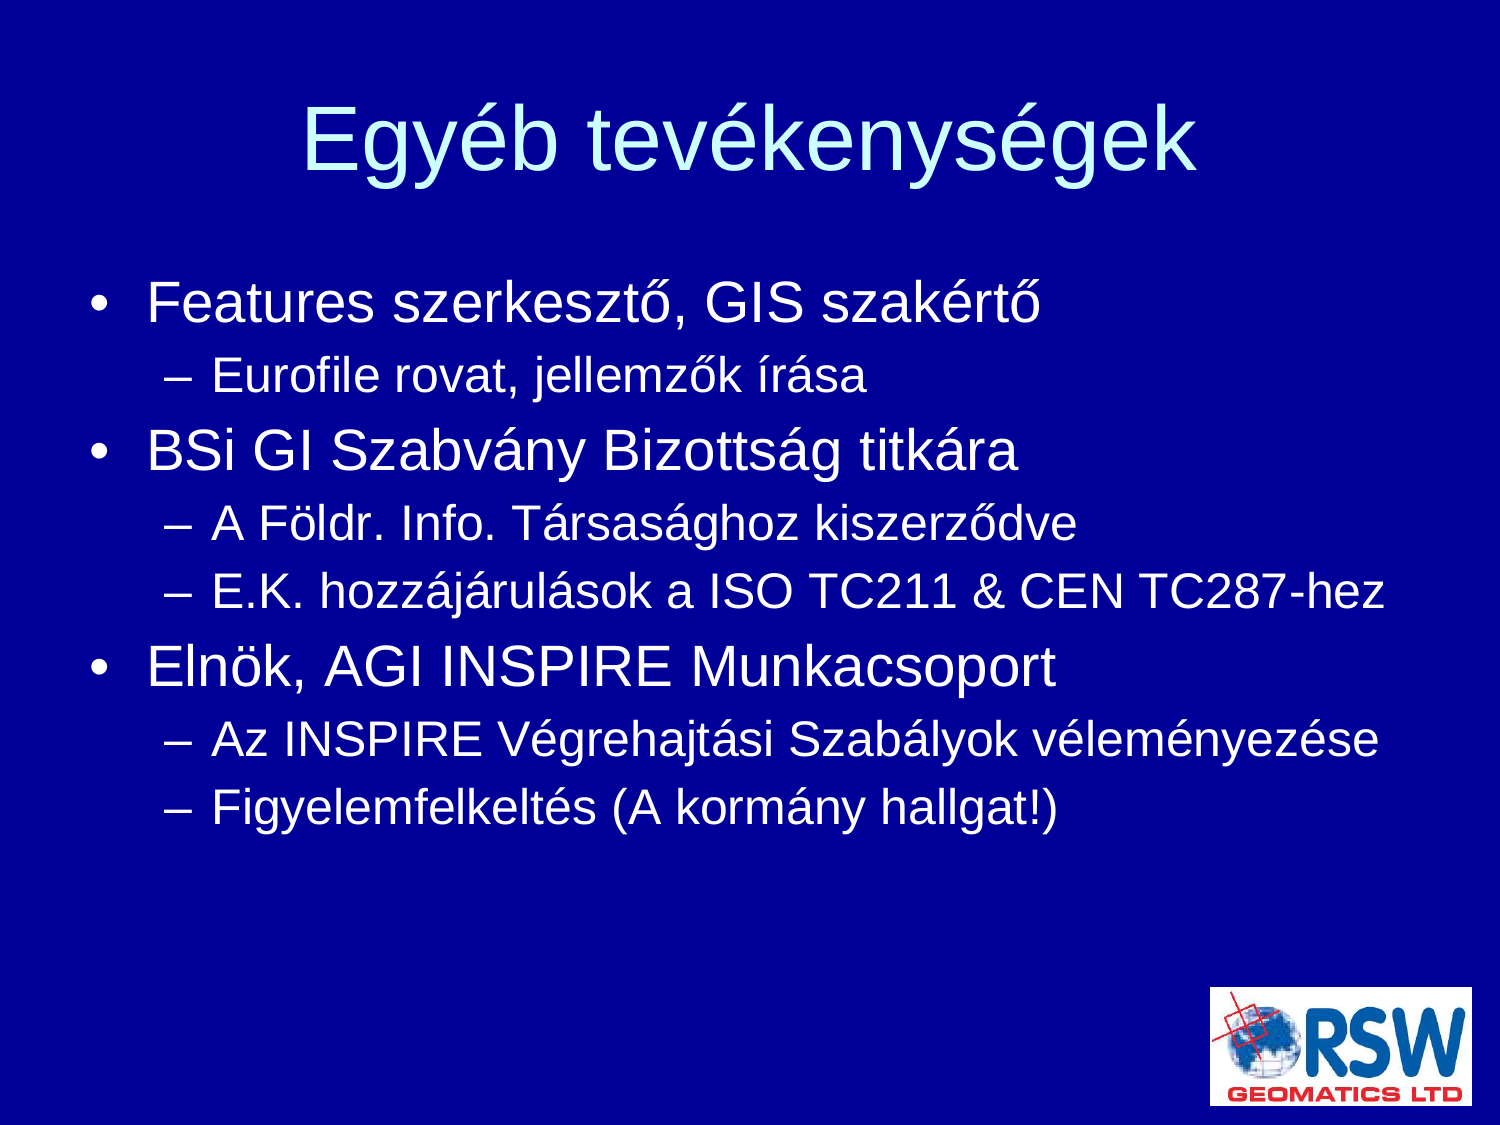

# Egyéb tevékenységek
Features szerkesztő, GIS szakértő
Eurofile rovat, jellemzők írása
BSi GI Szabvány Bizottság titkára
A Földr. Info. Társasághoz kiszerződve
E.K. hozzájárulások a ISO TC211 & CEN TC287-hez
Elnök, AGI INSPIRE Munkacsoport
Az INSPIRE Végrehajtási Szabályok véleményezése
Figyelemfelkeltés (A kormány hallgat!)